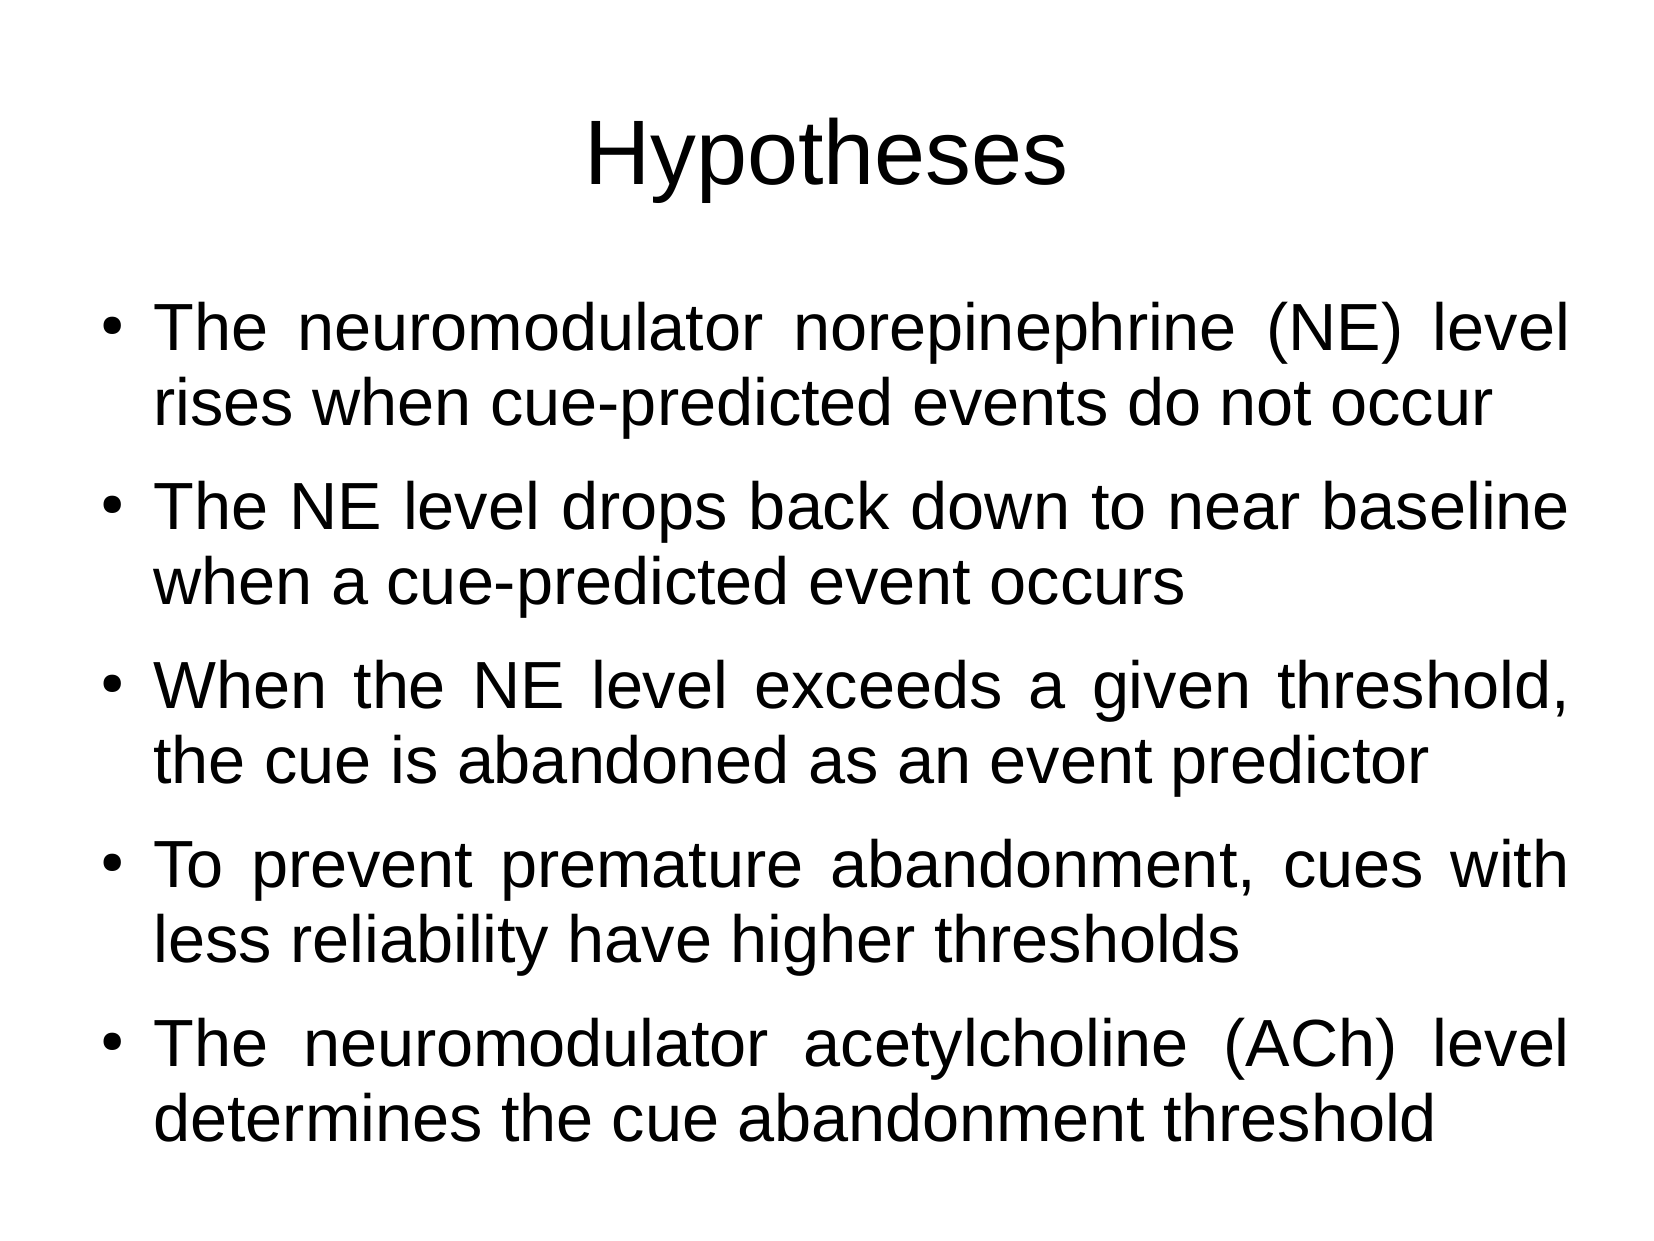

# Hypotheses
The neuromodulator norepinephrine (NE) level rises when cue-predicted events do not occur
The NE level drops back down to near baseline when a cue-predicted event occurs
When the NE level exceeds a given threshold, the cue is abandoned as an event predictor
To prevent premature abandonment, cues with less reliability have higher thresholds
The neuromodulator acetylcholine (ACh) level determines the cue abandonment threshold